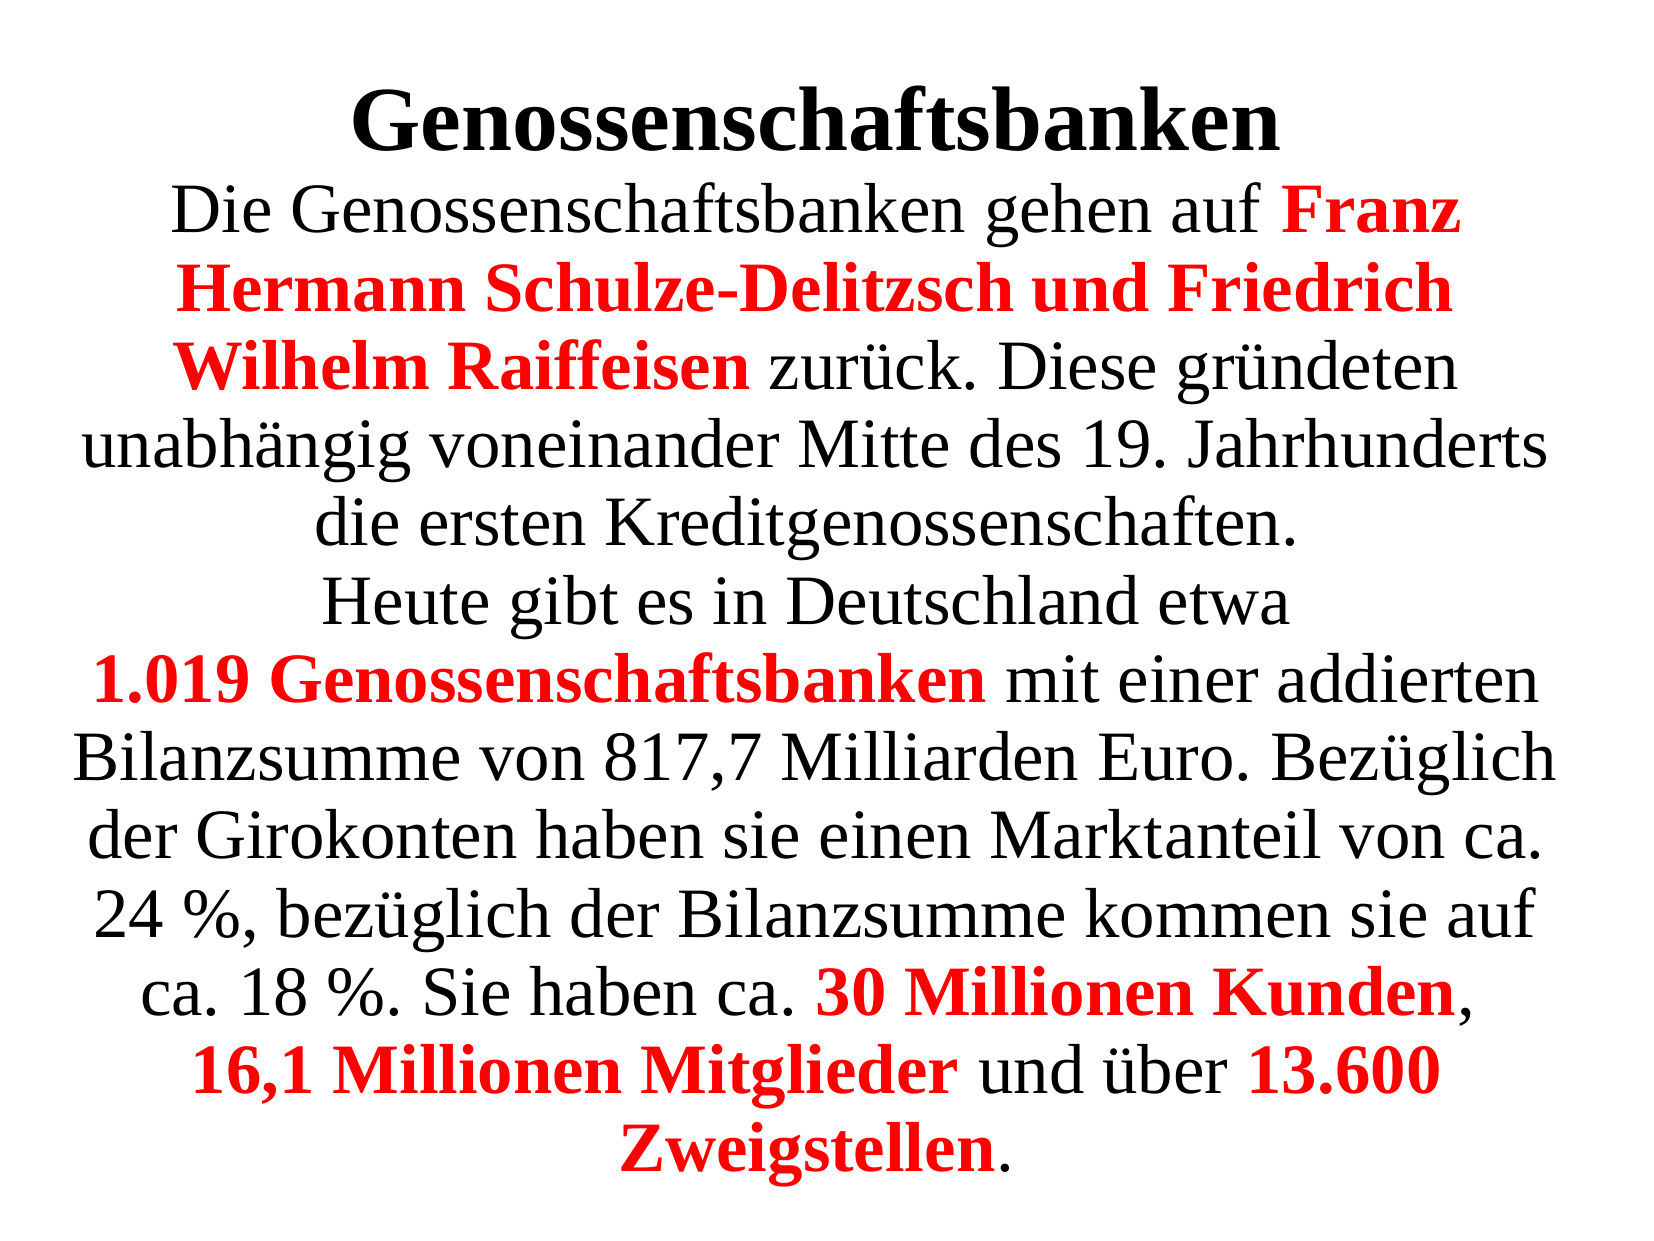

Genossenschaftsbanken
Die Genossenschaftsbanken gehen auf Franz Hermann Schulze-Delitzsch und Friedrich Wilhelm Raiffeisen zurück. Diese gründeten unabhängig voneinander Mitte des 19. Jahrhunderts die ersten Kreditgenossenschaften.
Heute gibt es in Deutschland etwa
1.019 Genossenschaftsbanken mit einer addierten Bilanzsumme von 817,7 Milliarden Euro. Bezüglich der Girokonten haben sie einen Markt­anteil von ca. 24 %, bezüglich der Bilanzsumme kommen sie auf ca. 18 %. Sie haben ca. 30 Millionen Kunden,
16,1 Millionen Mitglieder und über 13.600 Zweigstellen.